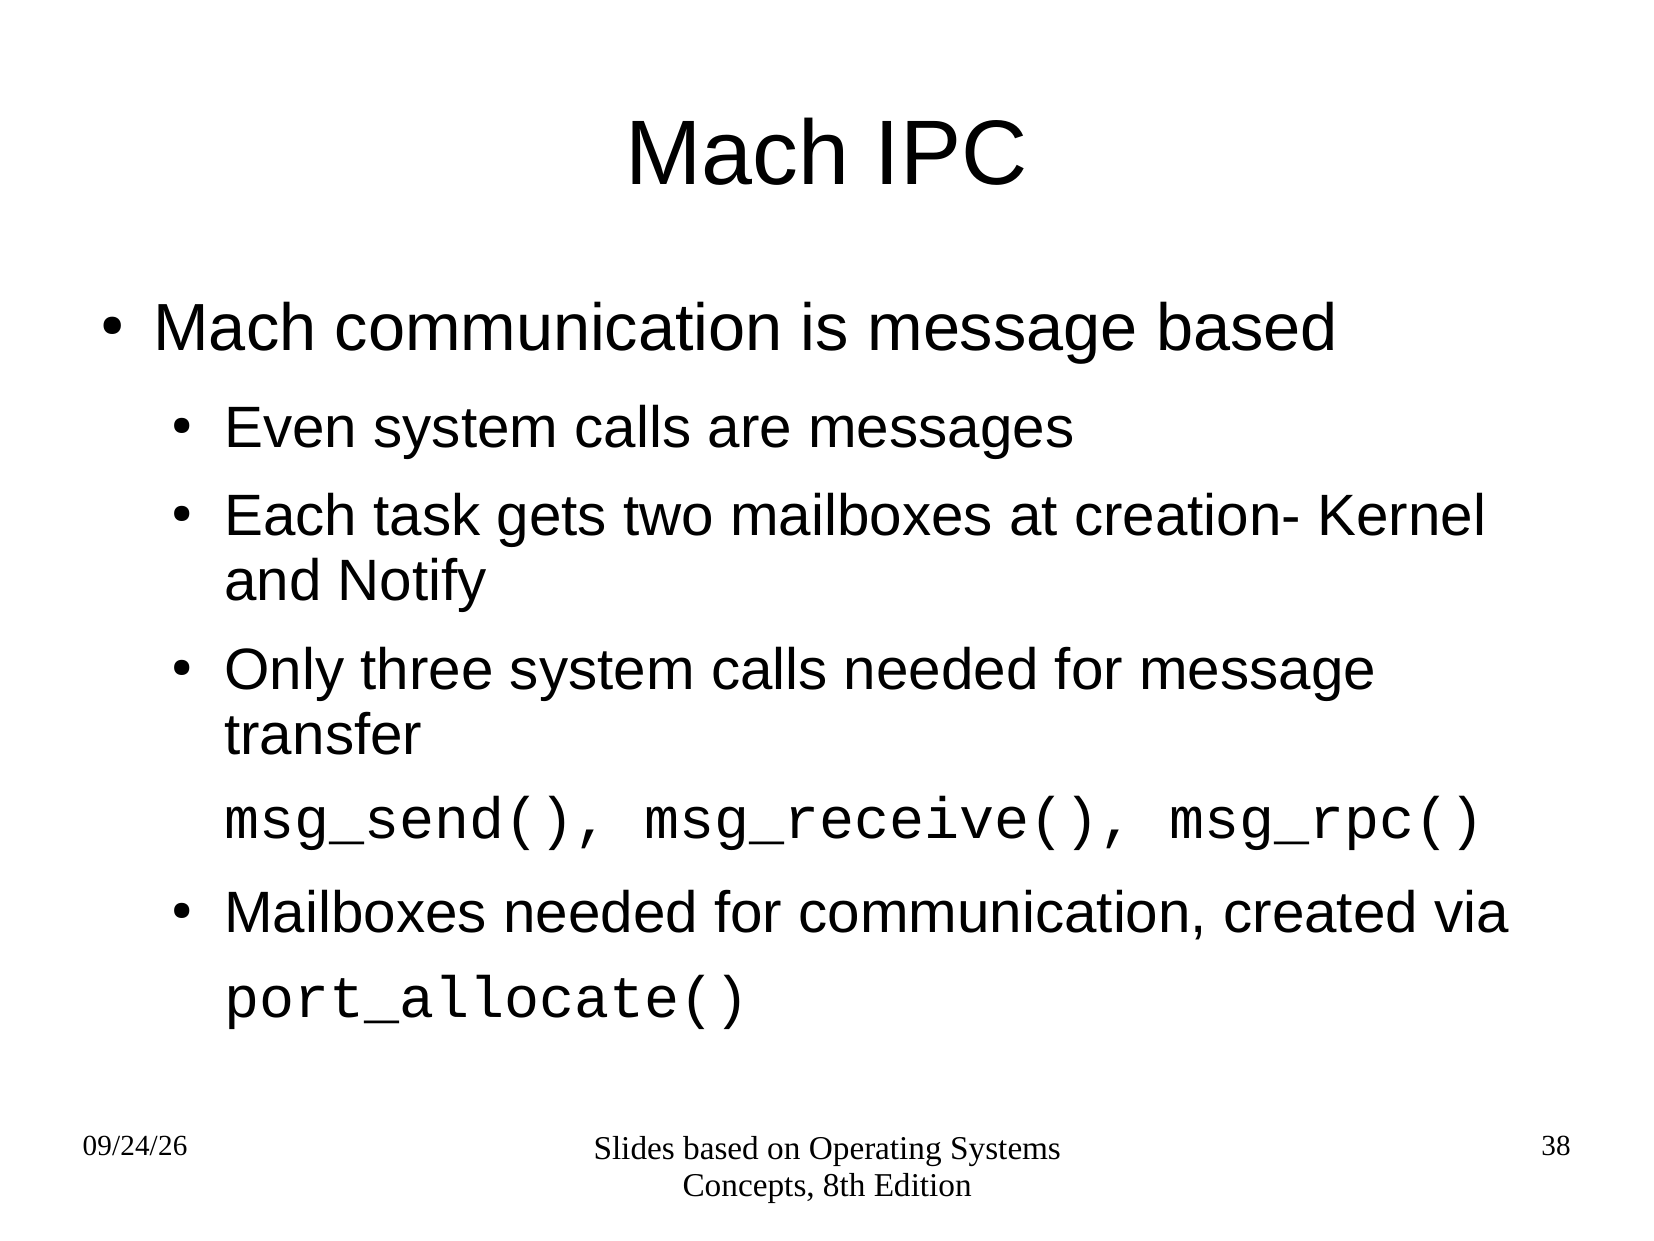

# Mach IPC
Mach communication is message based
Even system calls are messages
Each task gets two mailboxes at creation- Kernel and Notify
Only three system calls needed for message transfer
msg_send(), msg_receive(), msg_rpc()
Mailboxes needed for communication, created via
port_allocate()
38